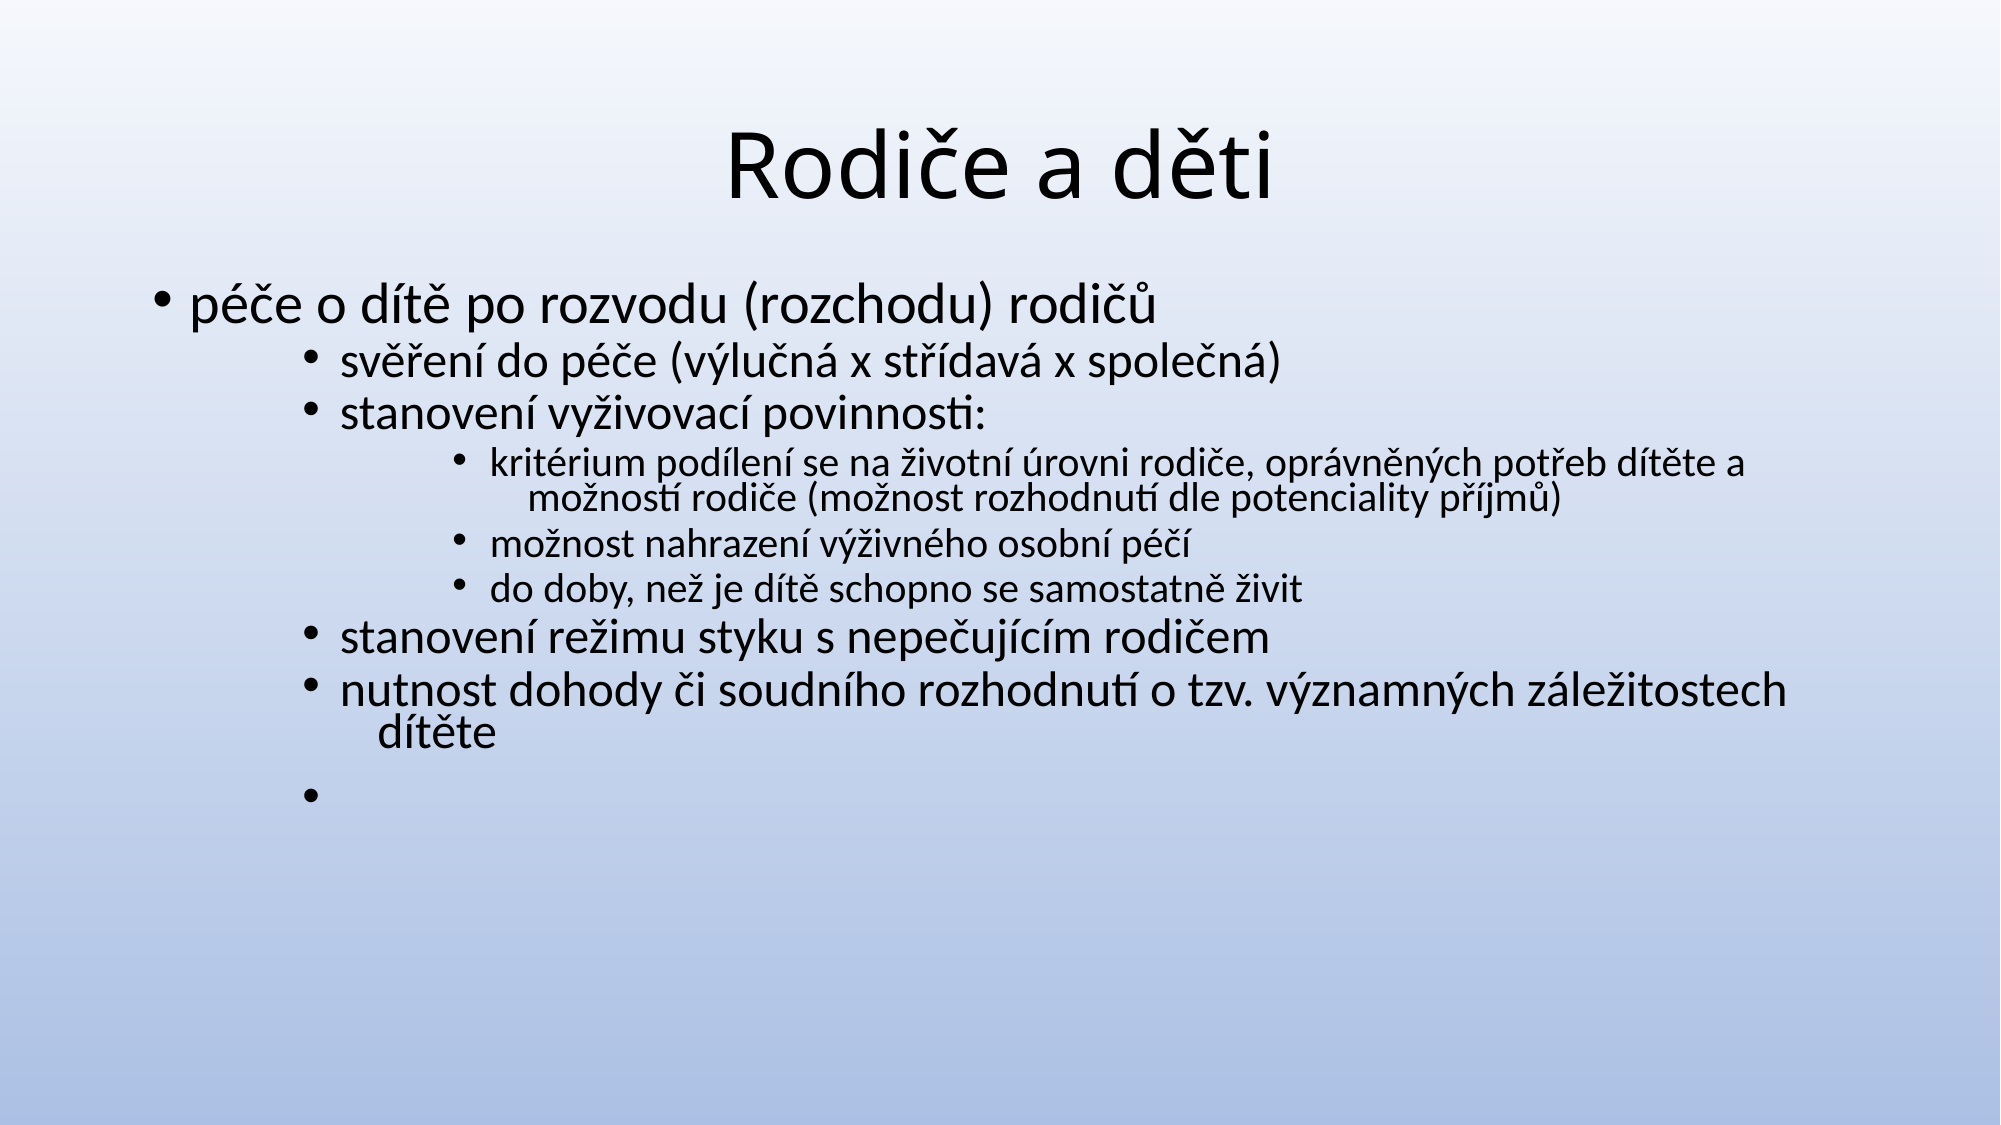

# Rodiče a děti
péče o dítě po rozvodu (rozchodu) rodičů
svěření do péče (výlučná x střídavá x společná)
stanovení vyživovací povinnosti:
kritérium podílení se na životní úrovni rodiče, oprávněných potřeb dítěte a možností rodiče (možnost rozhodnutí dle potenciality příjmů)
možnost nahrazení výživného osobní péčí
do doby, než je dítě schopno se samostatně živit
stanovení režimu styku s nepečujícím rodičem
nutnost dohody či soudního rozhodnutí o tzv. významných záležitostech dítěte